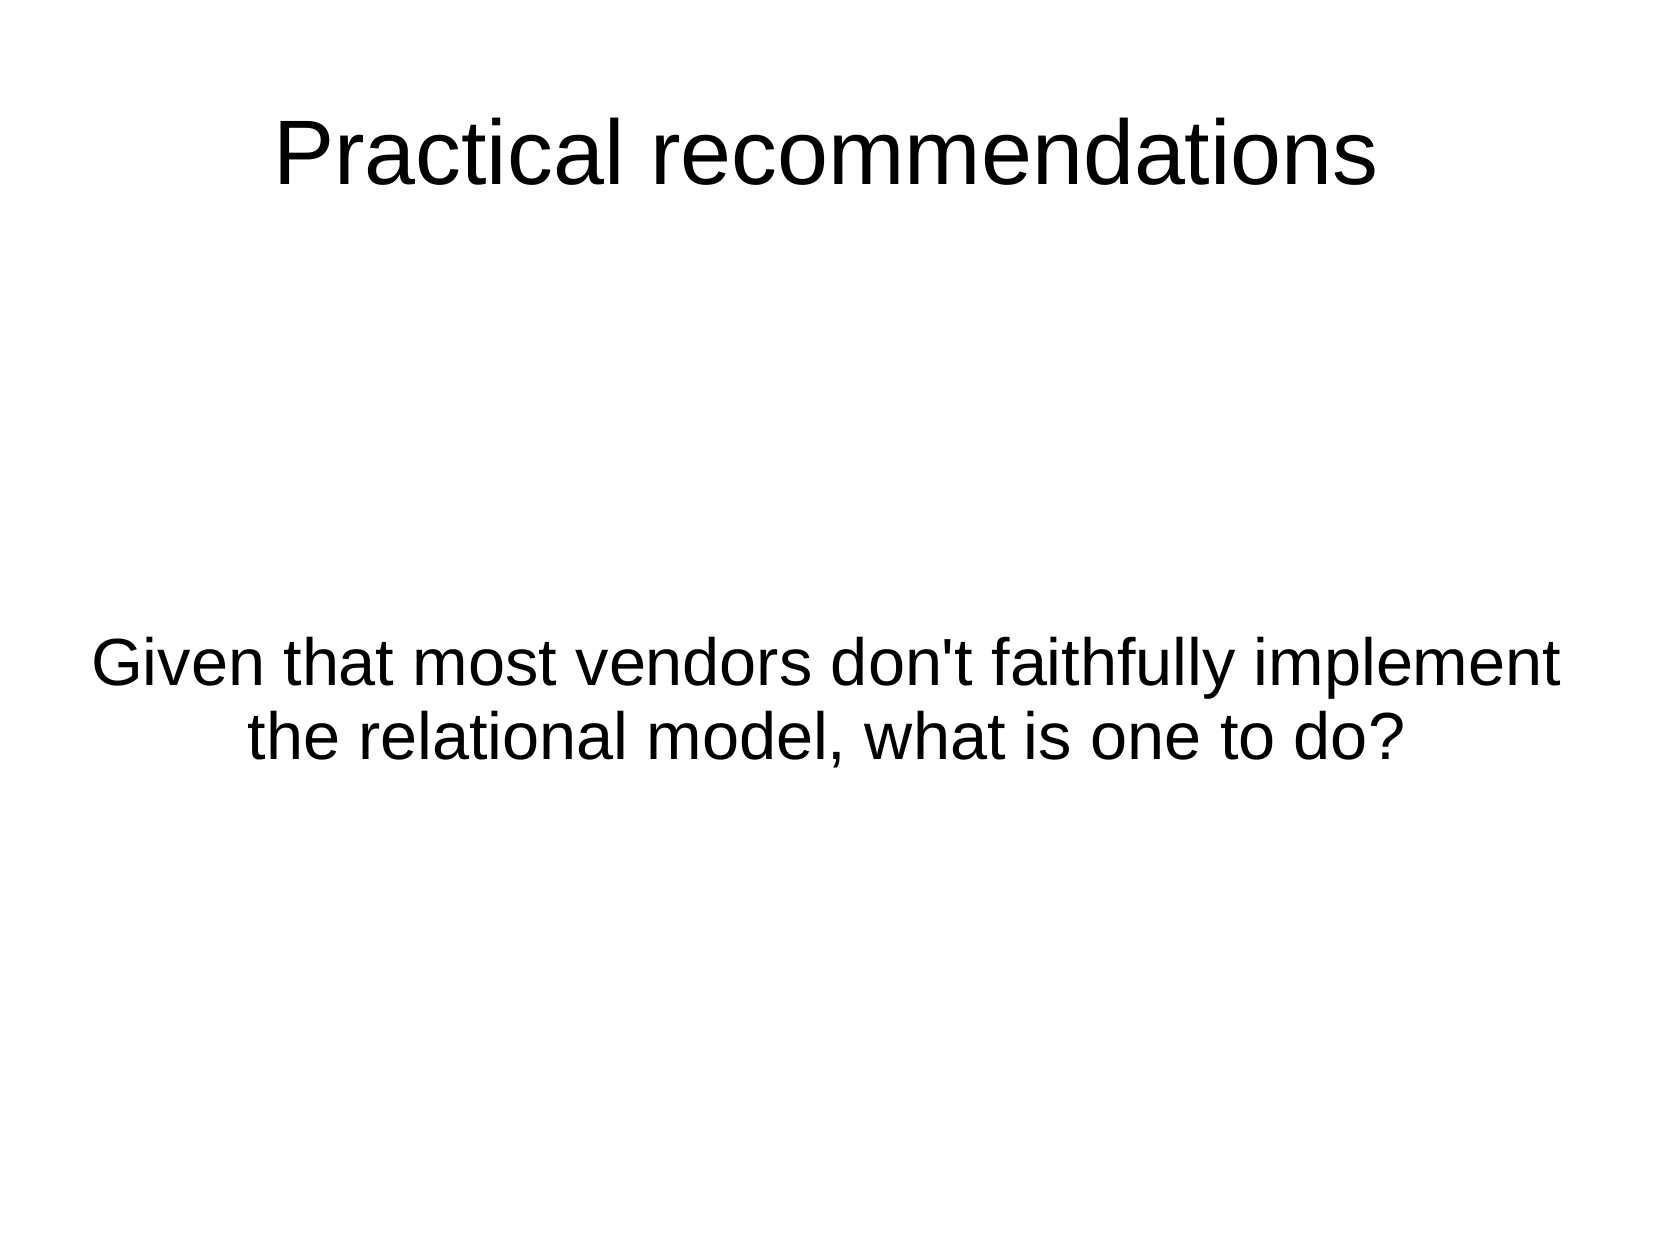

# Practical recommendations
Given that most vendors don't faithfully implement the relational model, what is one to do?